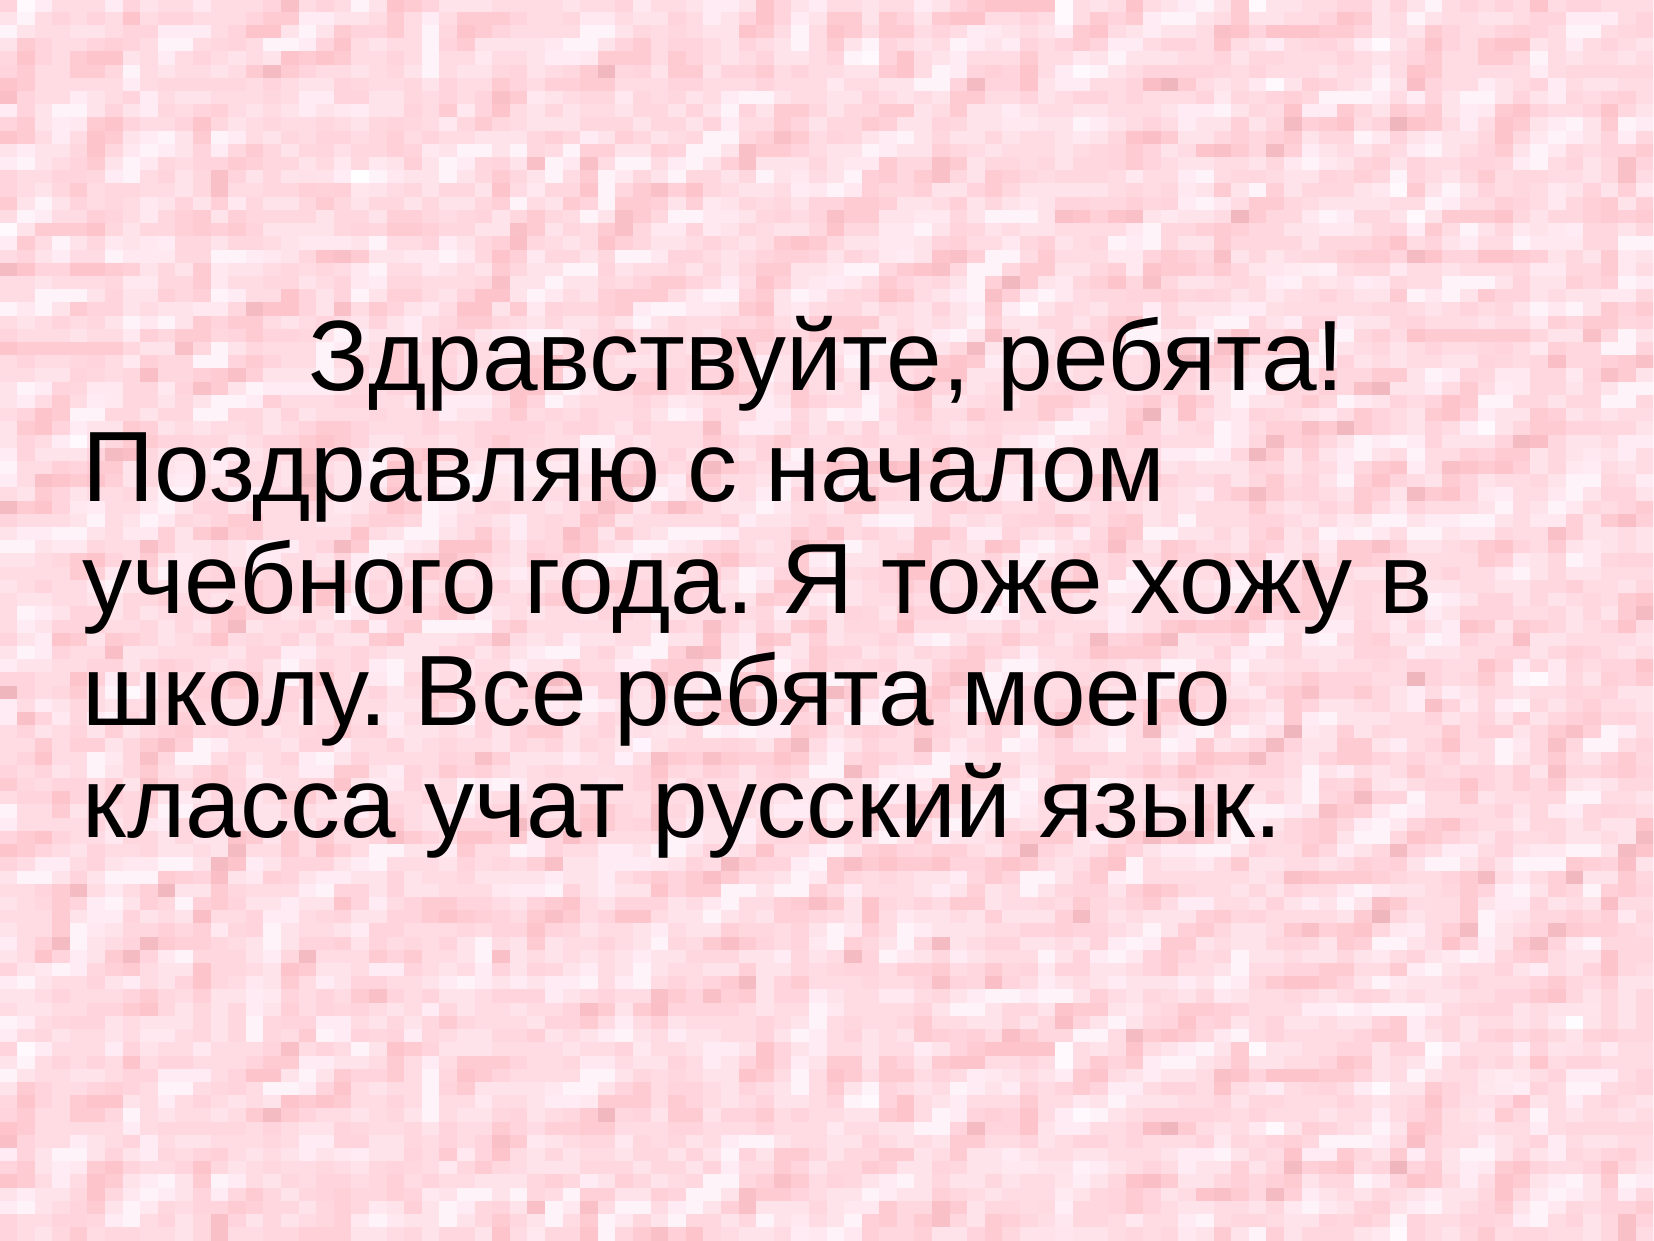

# Здравствуйте, ребята!
Поздравляю с началом учебного года. Я тоже хожу в школу. Все ребята моего класса учат русский язык.